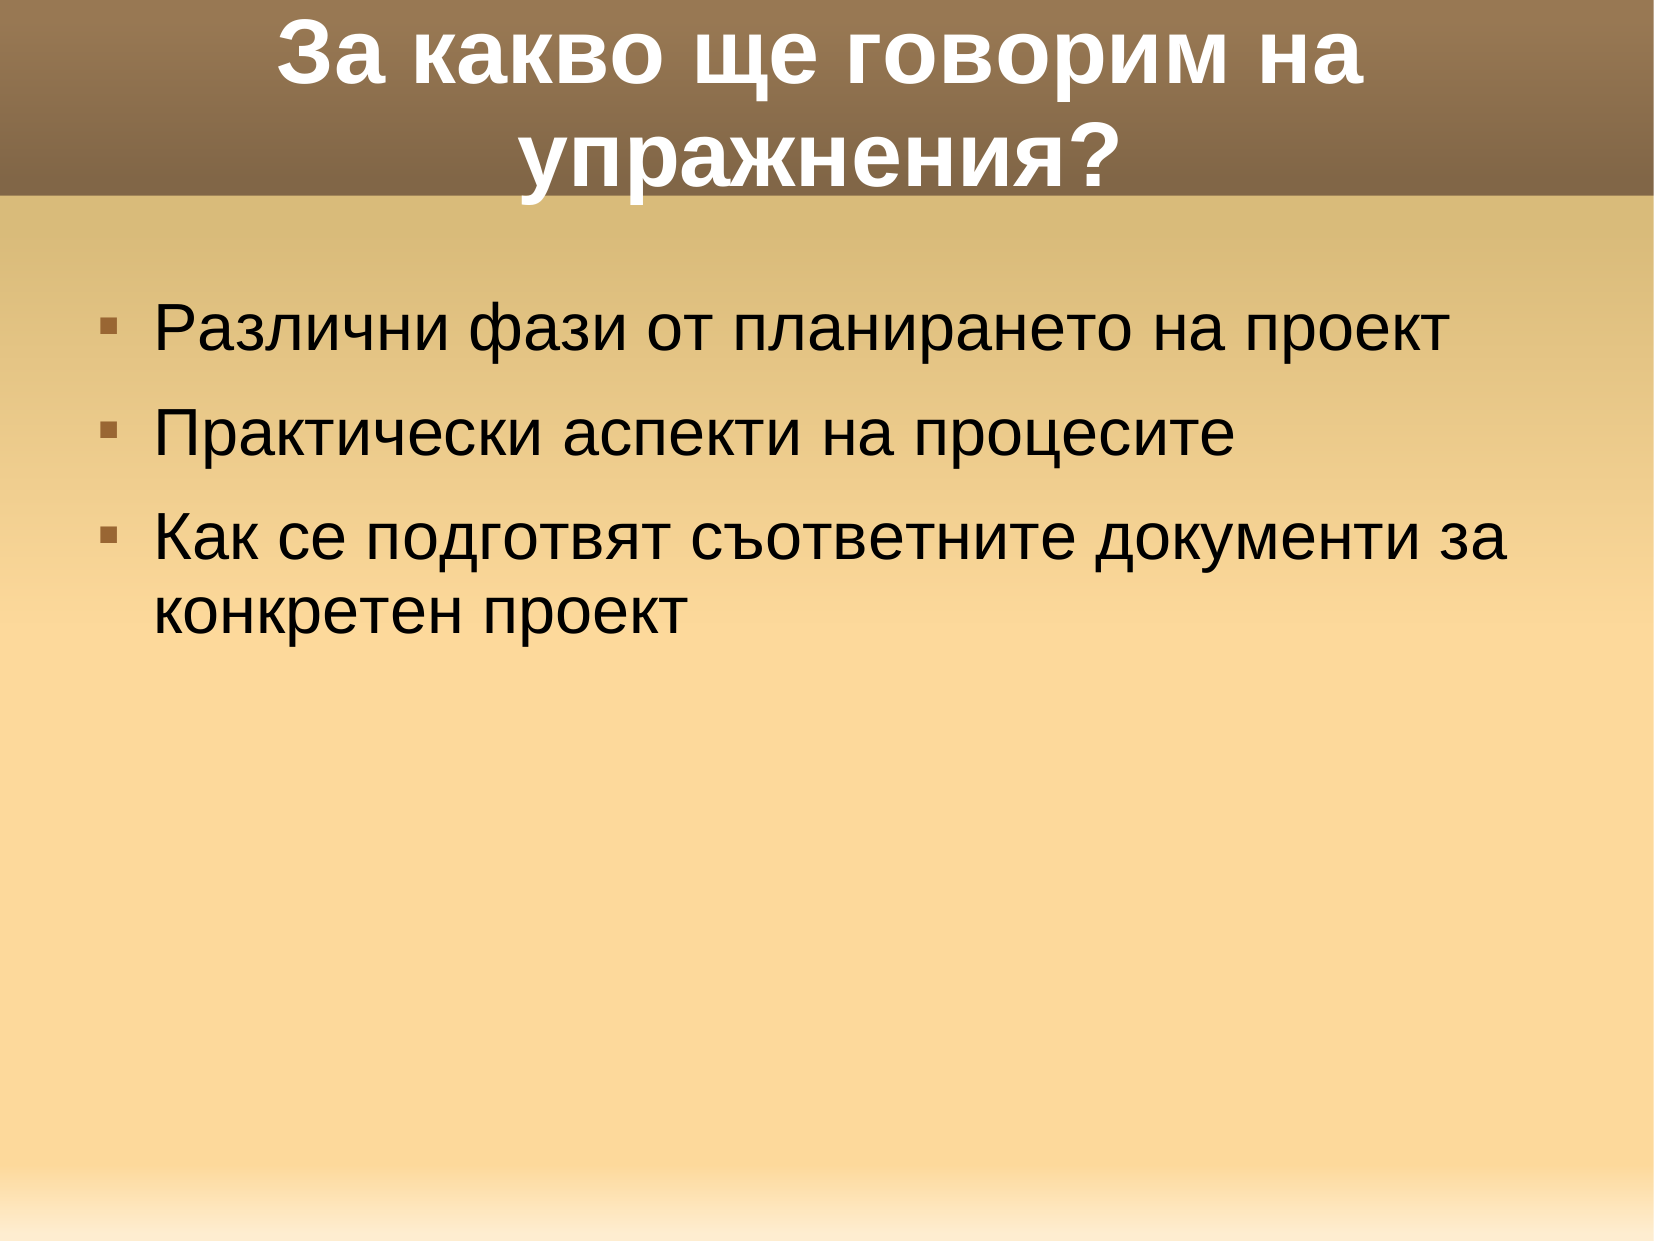

# За какво ще говорим на упражнения?
Различни фази от планирането на проект
Практически аспекти на процесите
Как се подготвят съответните документи за конкретен проект